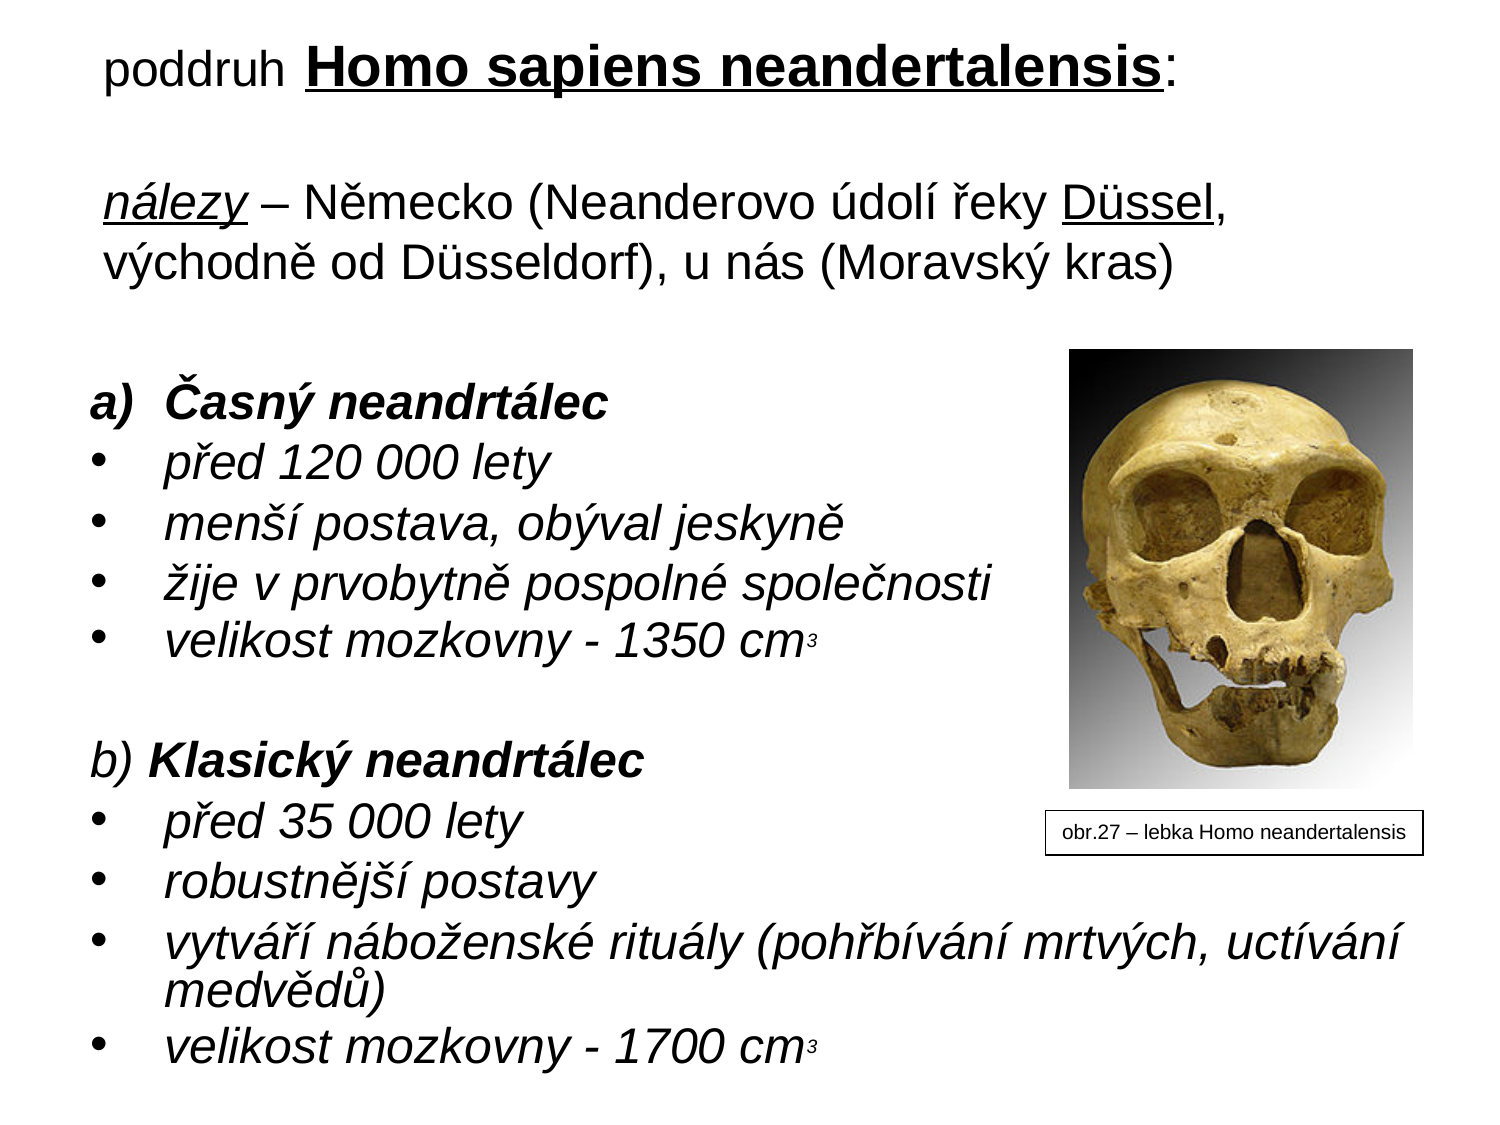

# poddruh Homo sapiens neandertalensis: nálezy – Německo (Neanderovo údolí řeky Düssel, východně od Düsseldorf), u nás (Moravský kras)
Časný neandrtálec
před 120 000 lety
menší postava, obýval jeskyně
žije v prvobytně pospolné společnosti
velikost mozkovny - 1350 cm3
b) Klasický neandrtálec
před 35 000 lety
robustnější postavy
vytváří náboženské rituály (pohřbívání mrtvých, uctívání medvědů)
velikost mozkovny - 1700 cm3
obr.27 – lebka Homo neandertalensis